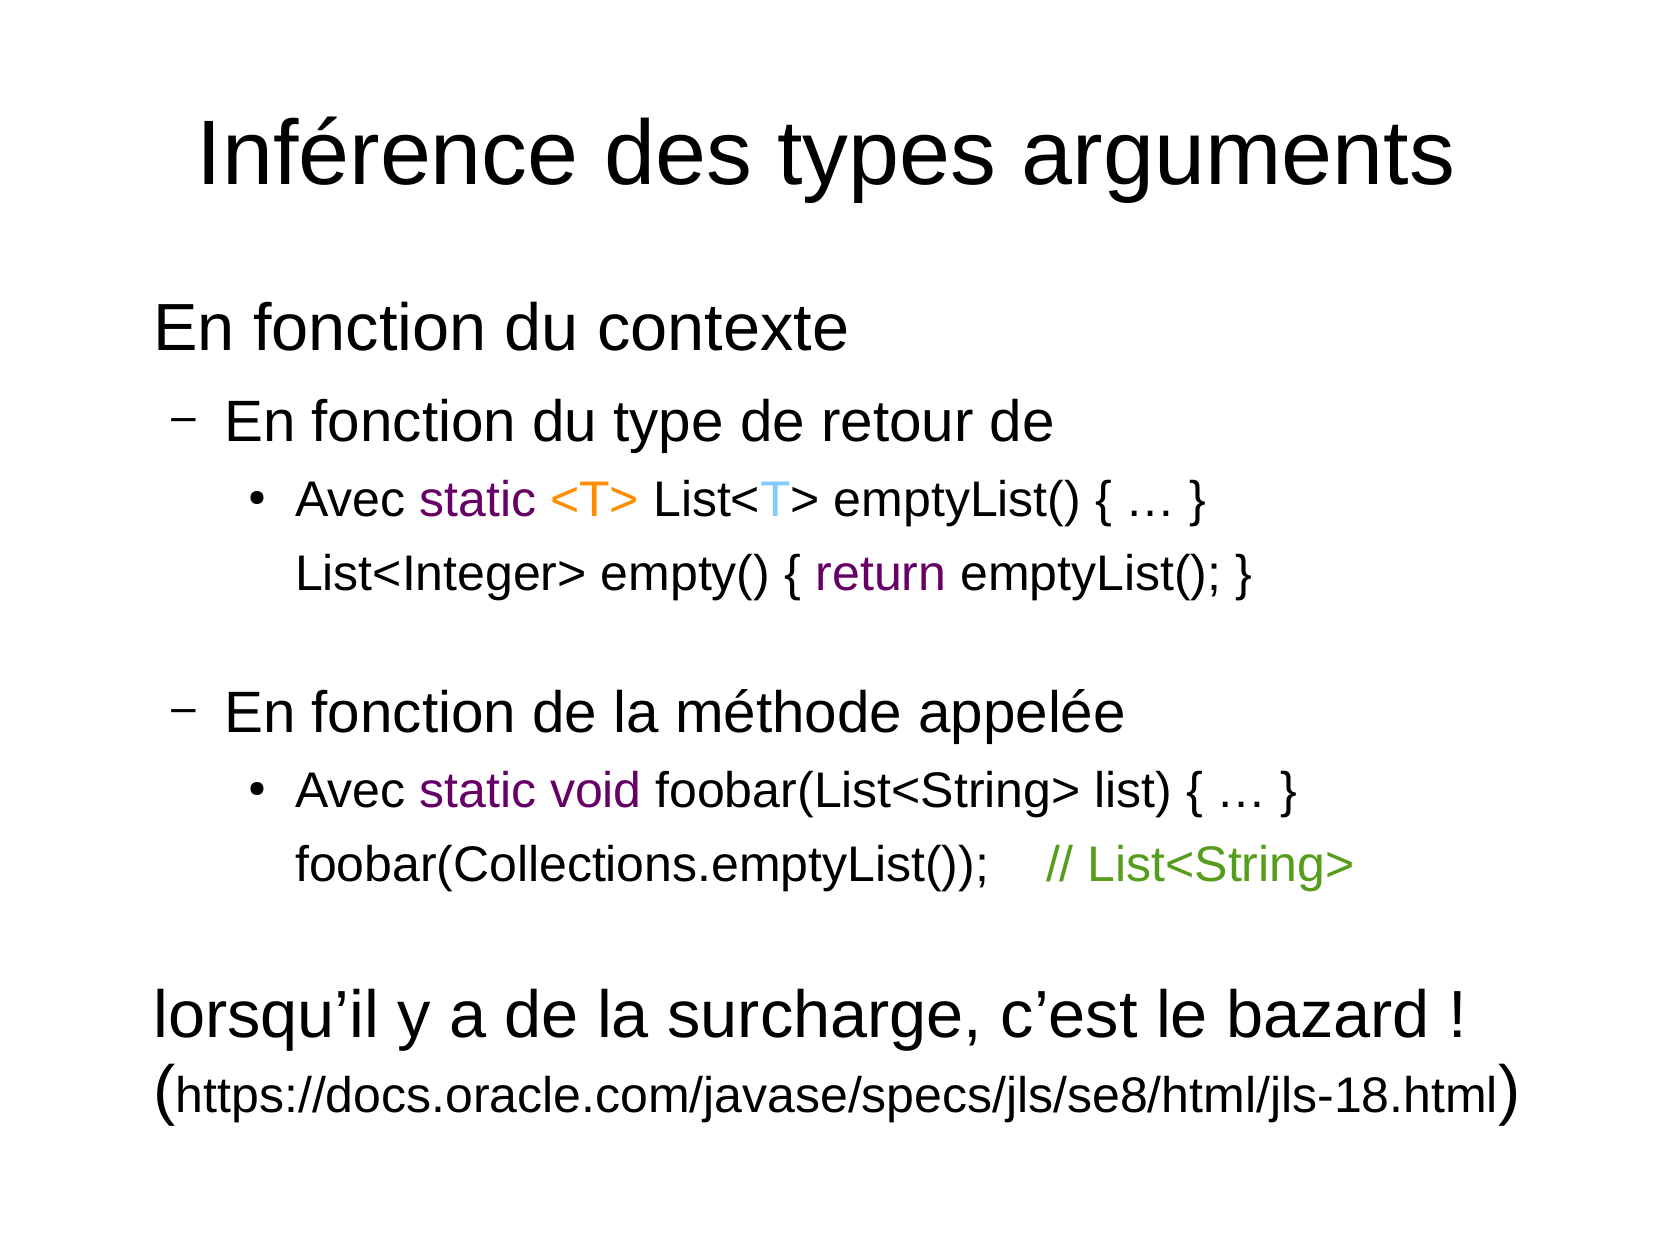

# Inférence des types arguments
En fonction du contexte
En fonction du type de retour de
Avec static <T> List<T> emptyList() { … }
List<Integer> empty() { return emptyList(); }
En fonction de la méthode appelée
Avec static void foobar(List<String> list) { … }
foobar(Collections.emptyList()); // List<String>
lorsqu’il y a de la surcharge, c’est le bazard !
(https://docs.oracle.com/javase/specs/jls/se8/html/jls-18.html)